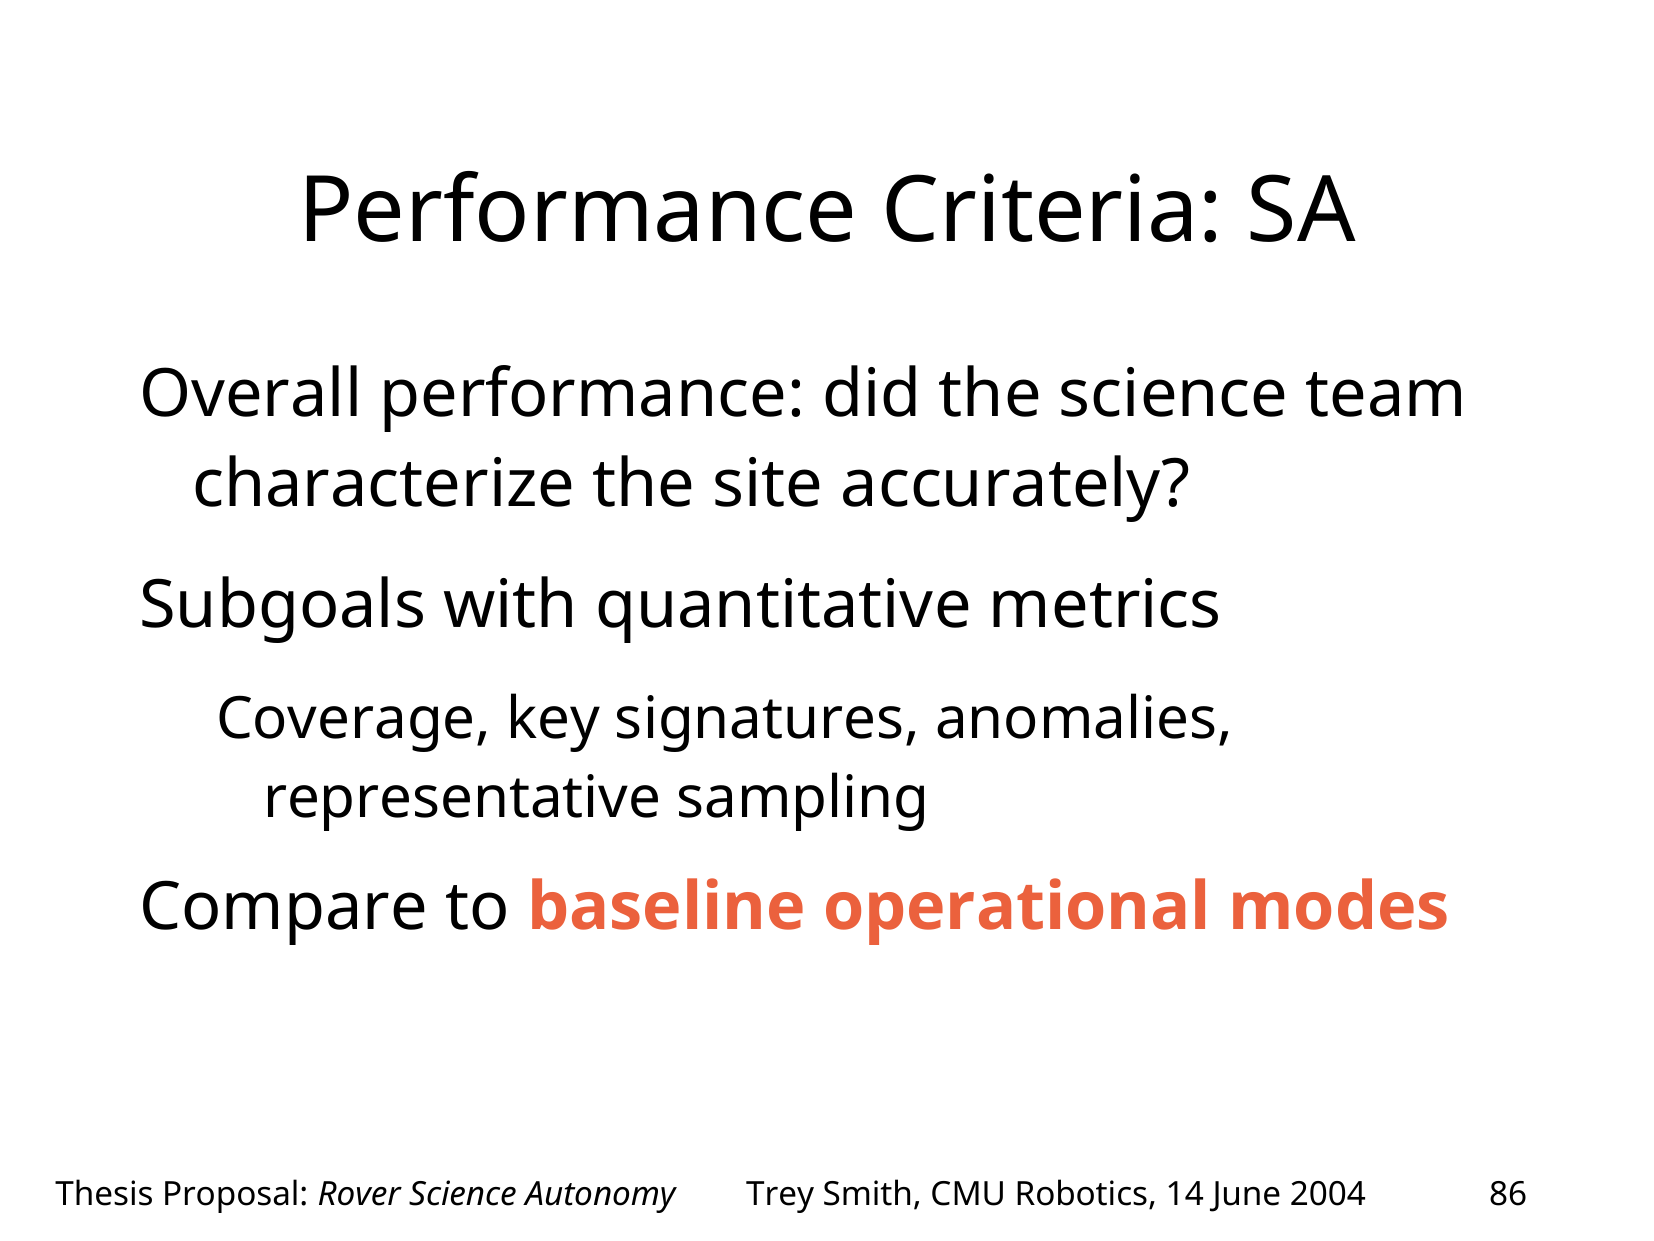

# Performance Criteria: SA
Overall performance: did the science team characterize the site accurately?
Subgoals with quantitative metrics
Coverage, key signatures, anomalies, representative sampling
Compare to baseline operational modes